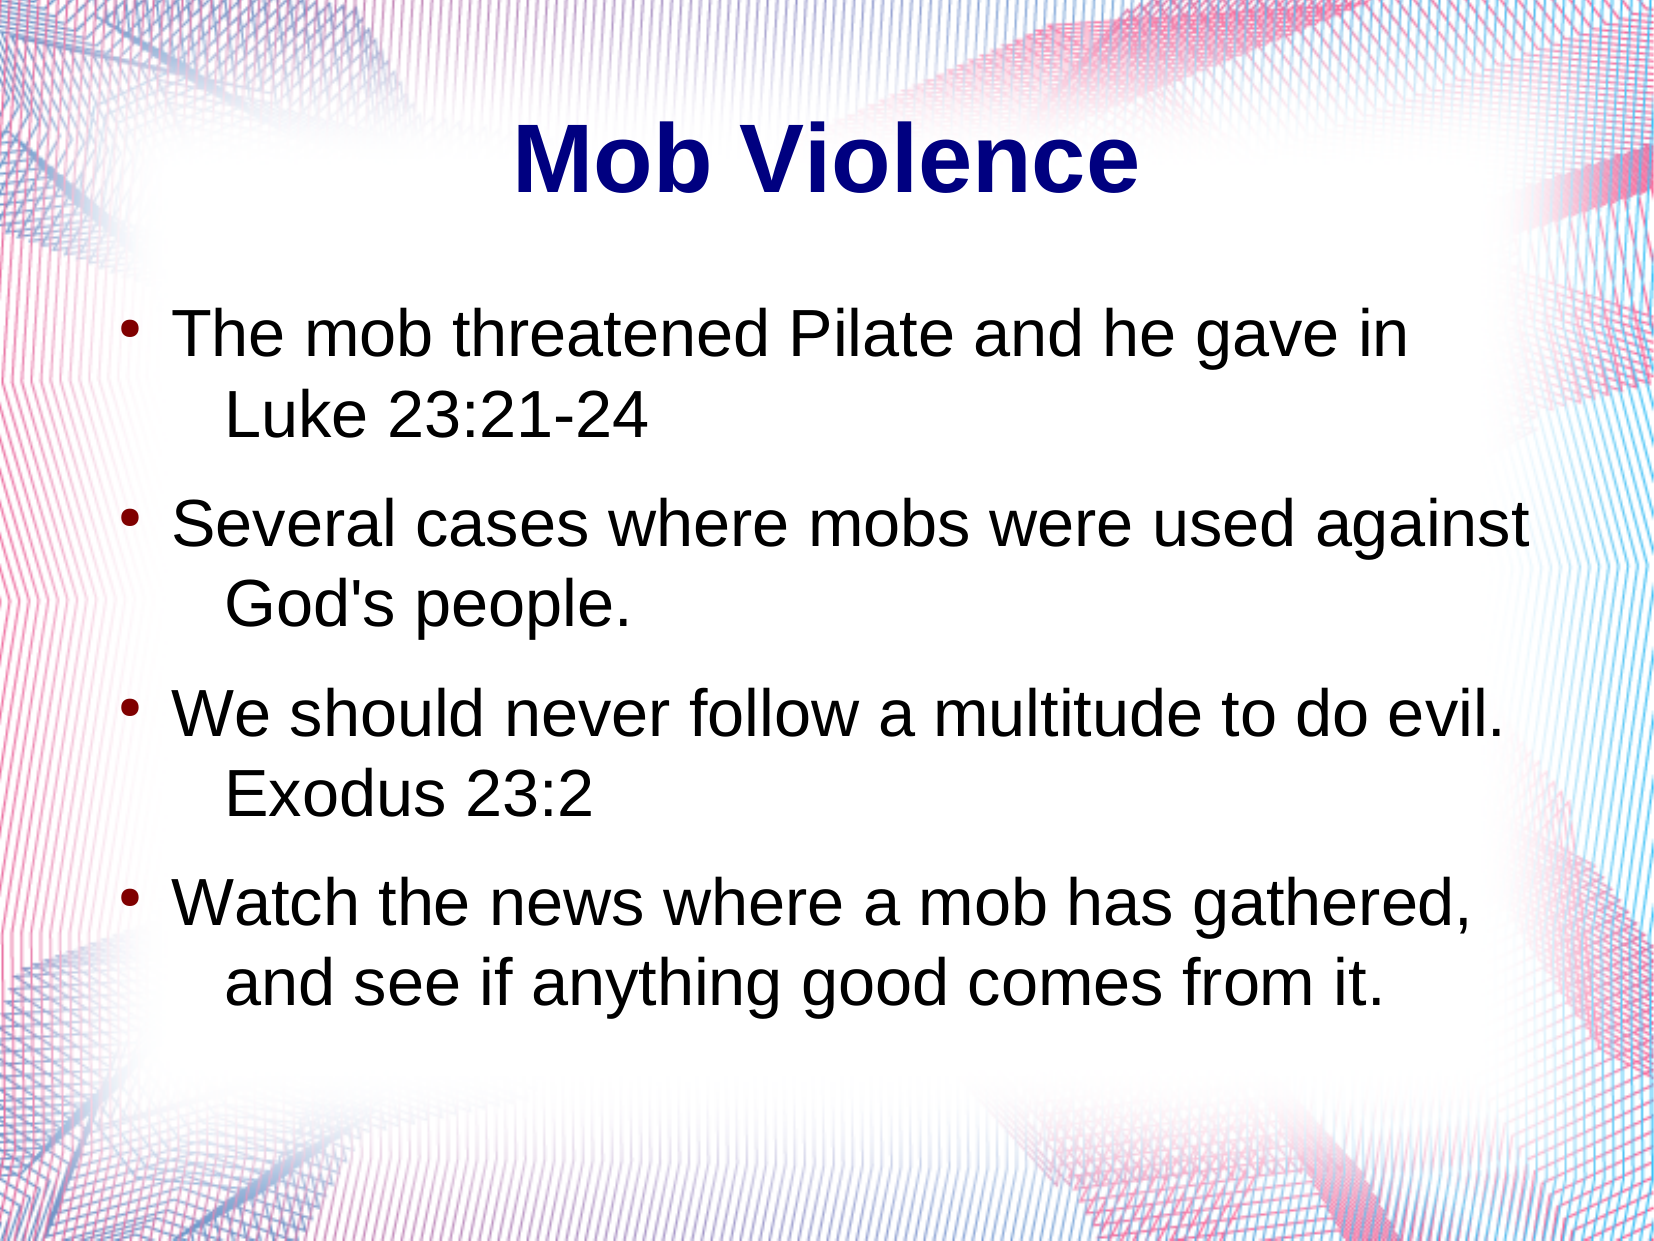

# Mob Violence
The mob threatened Pilate and he gave in Luke 23:21-24
Several cases where mobs were used against God's people.
We should never follow a multitude to do evil. Exodus 23:2
Watch the news where a mob has gathered, and see if anything good comes from it.